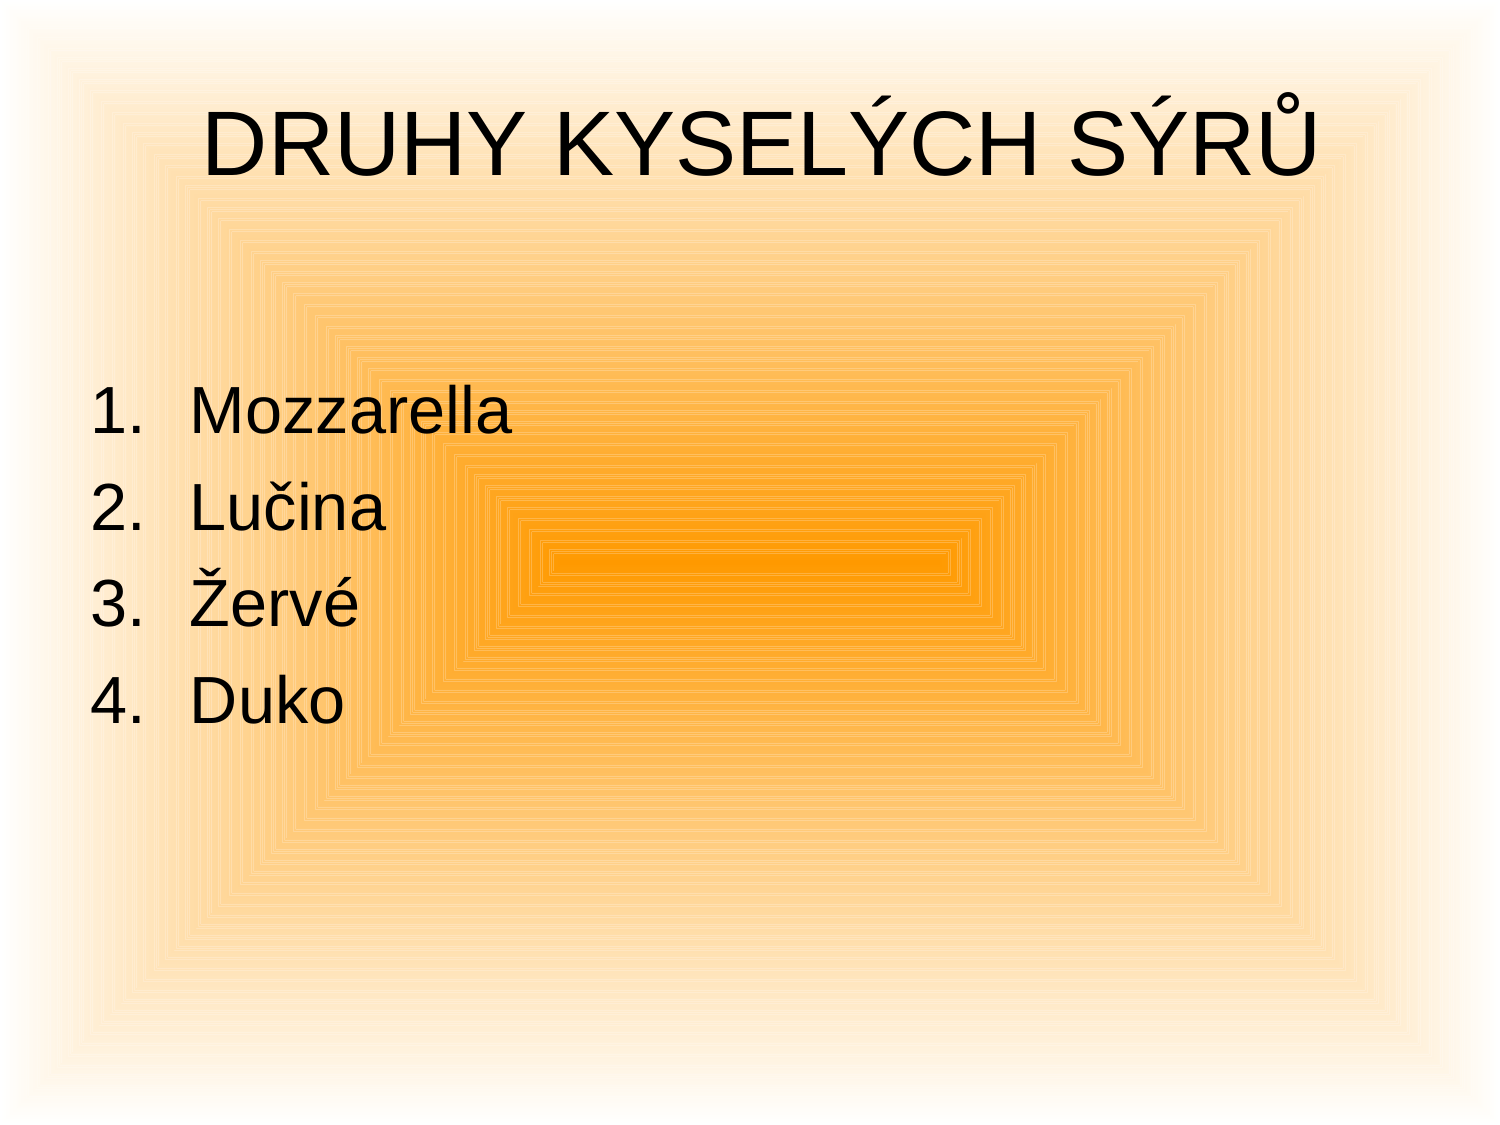

# DRUHY KYSELÝCH SÝRŮ
Mozzarella
Lučina
Žervé
Duko